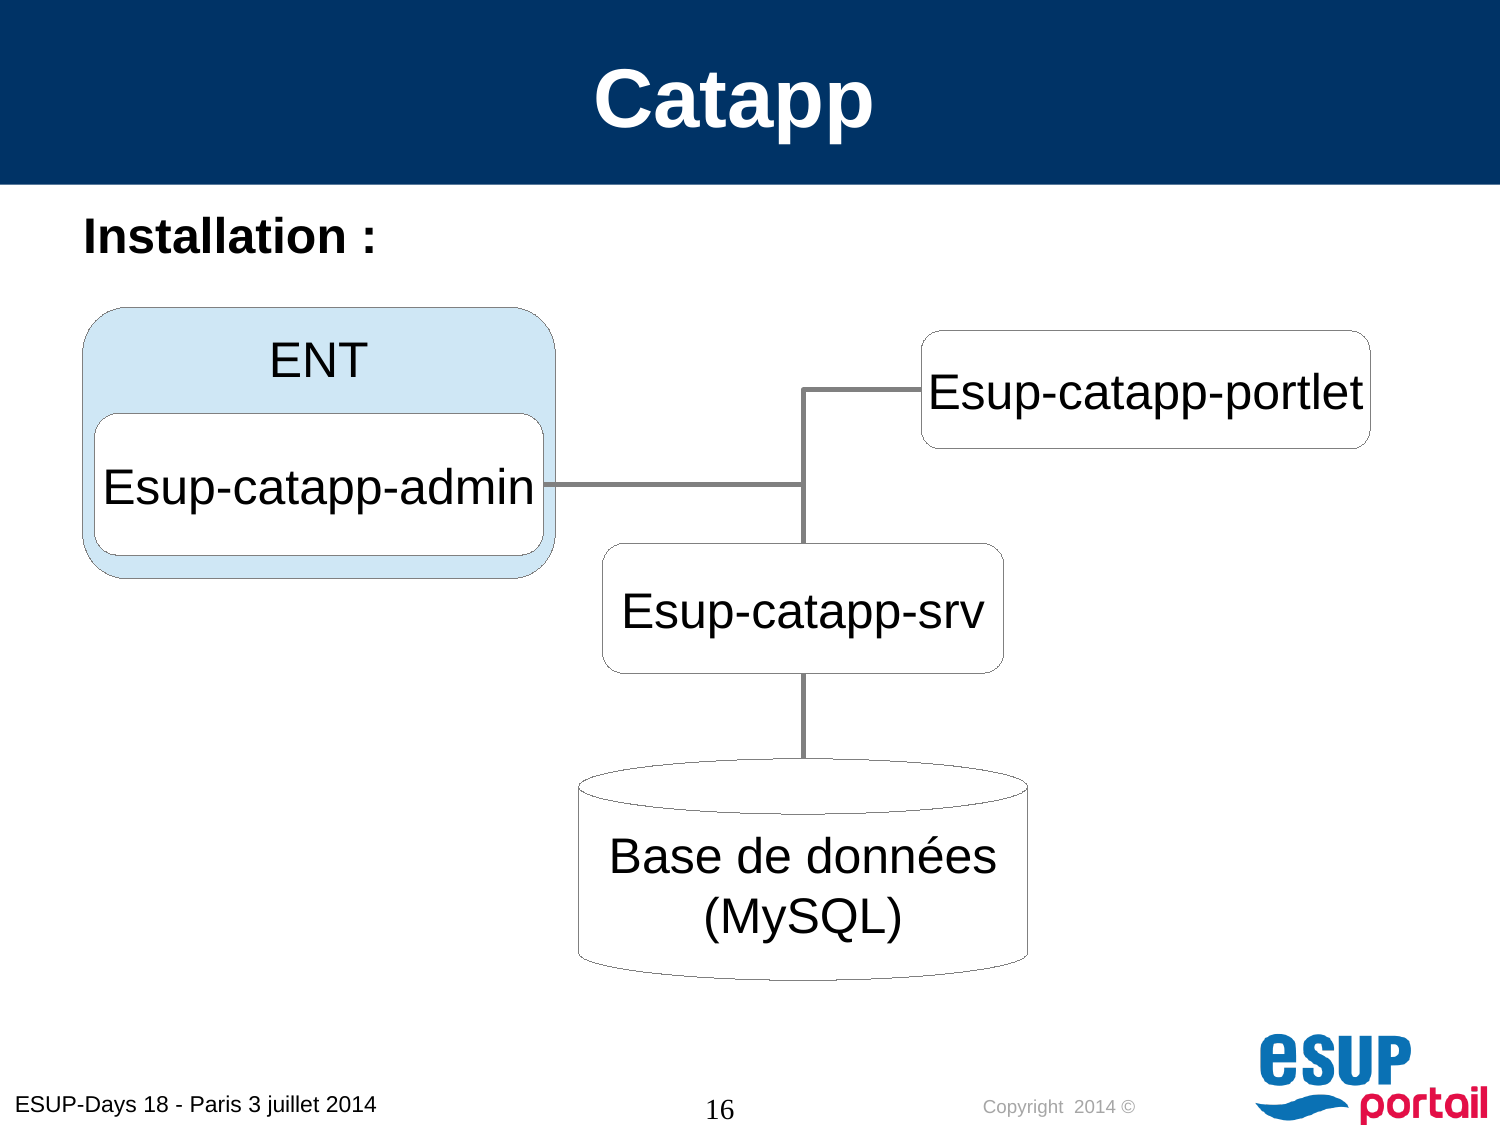

Catapp
#
Installation :
ENT
Esup-catapp-portlet
Esup-catapp-admin
Esup-catapp-srv
Base de données
(MySQL)
16